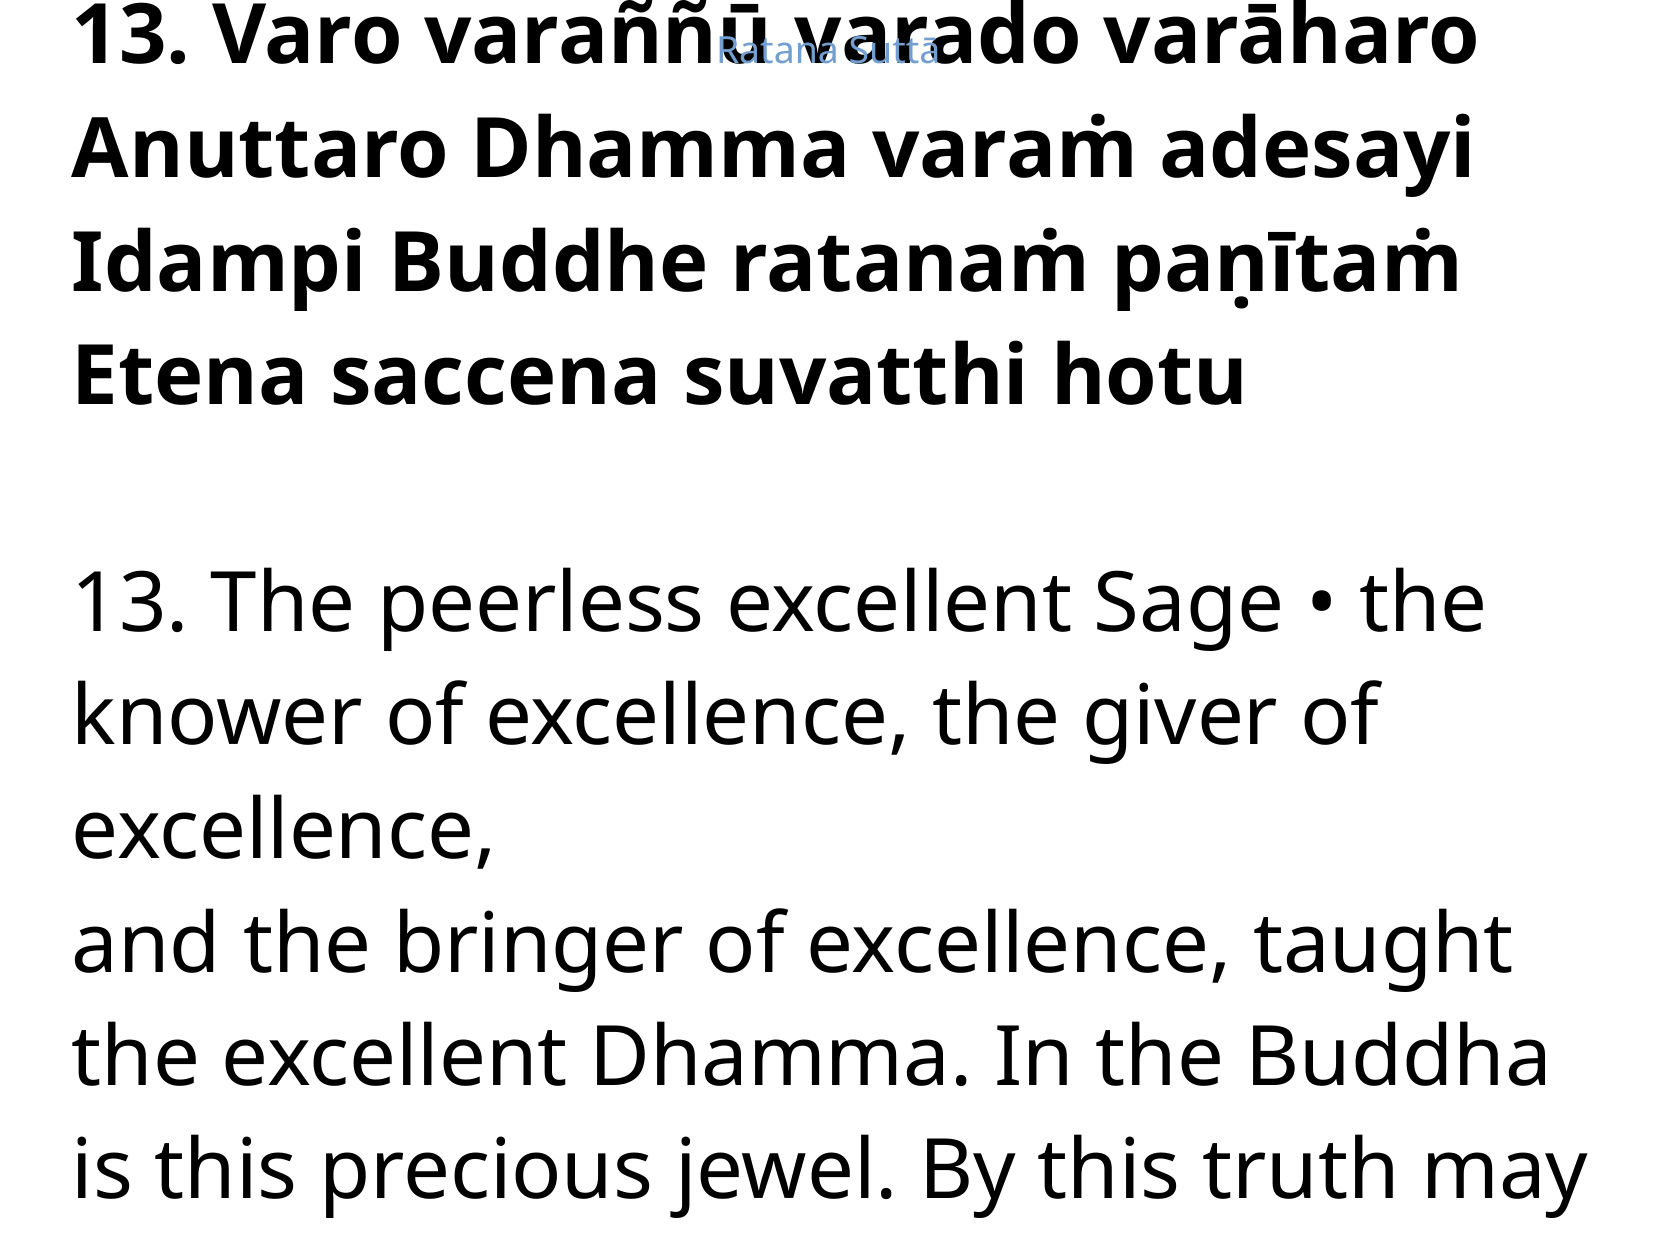

13. Varo varaññū varado varāharo
Anuttaro Dhamma varaṁ adesayi
Idampi Buddhe ratanaṁ paṇītaṁ
Etena saccena suvatthi hotu
13. The peerless excellent Sage • the knower of excellence, the giver of excellence,
and the bringer of excellence, taught the excellent Dhamma. In the Buddha is this precious jewel. By this truth may there be well-being!
Ratana Suttā